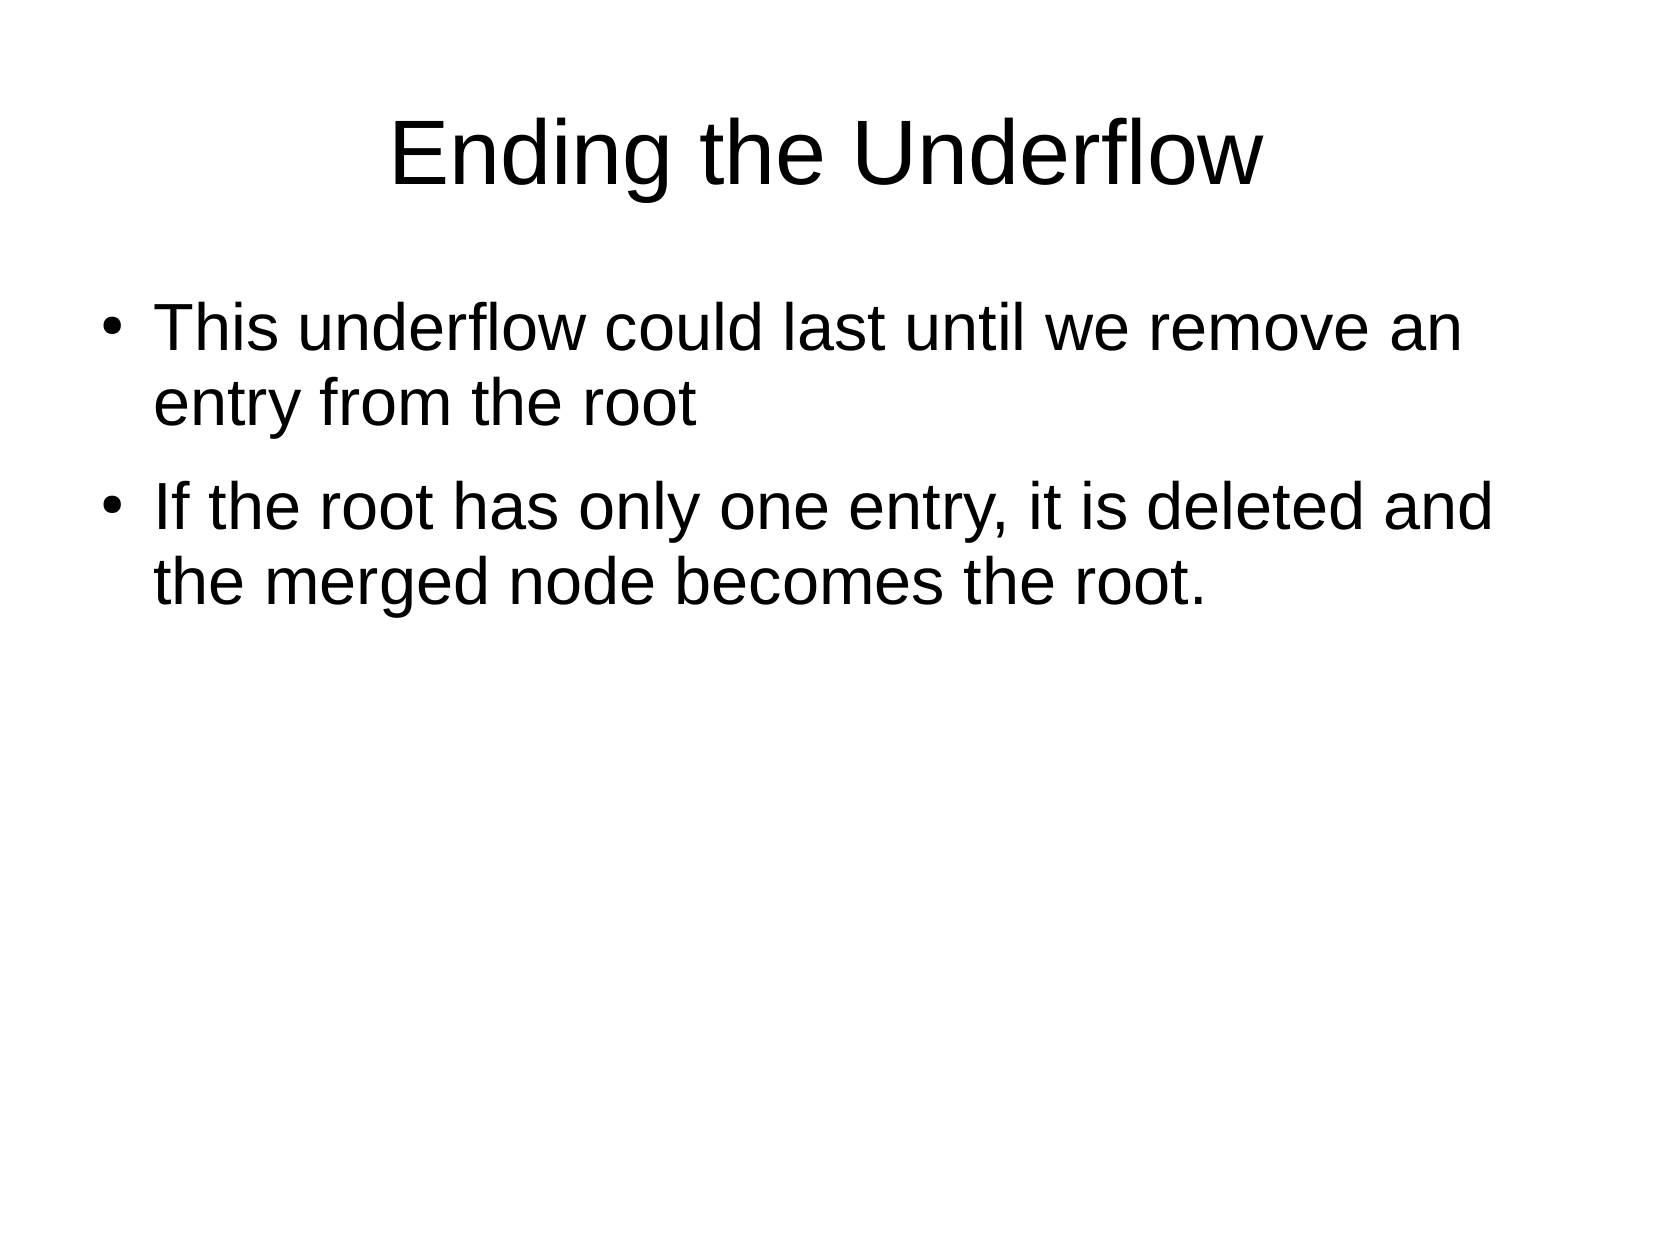

# Ending the Underflow
This underflow could last until we remove an entry from the root
If the root has only one entry, it is deleted and the merged node becomes the root.